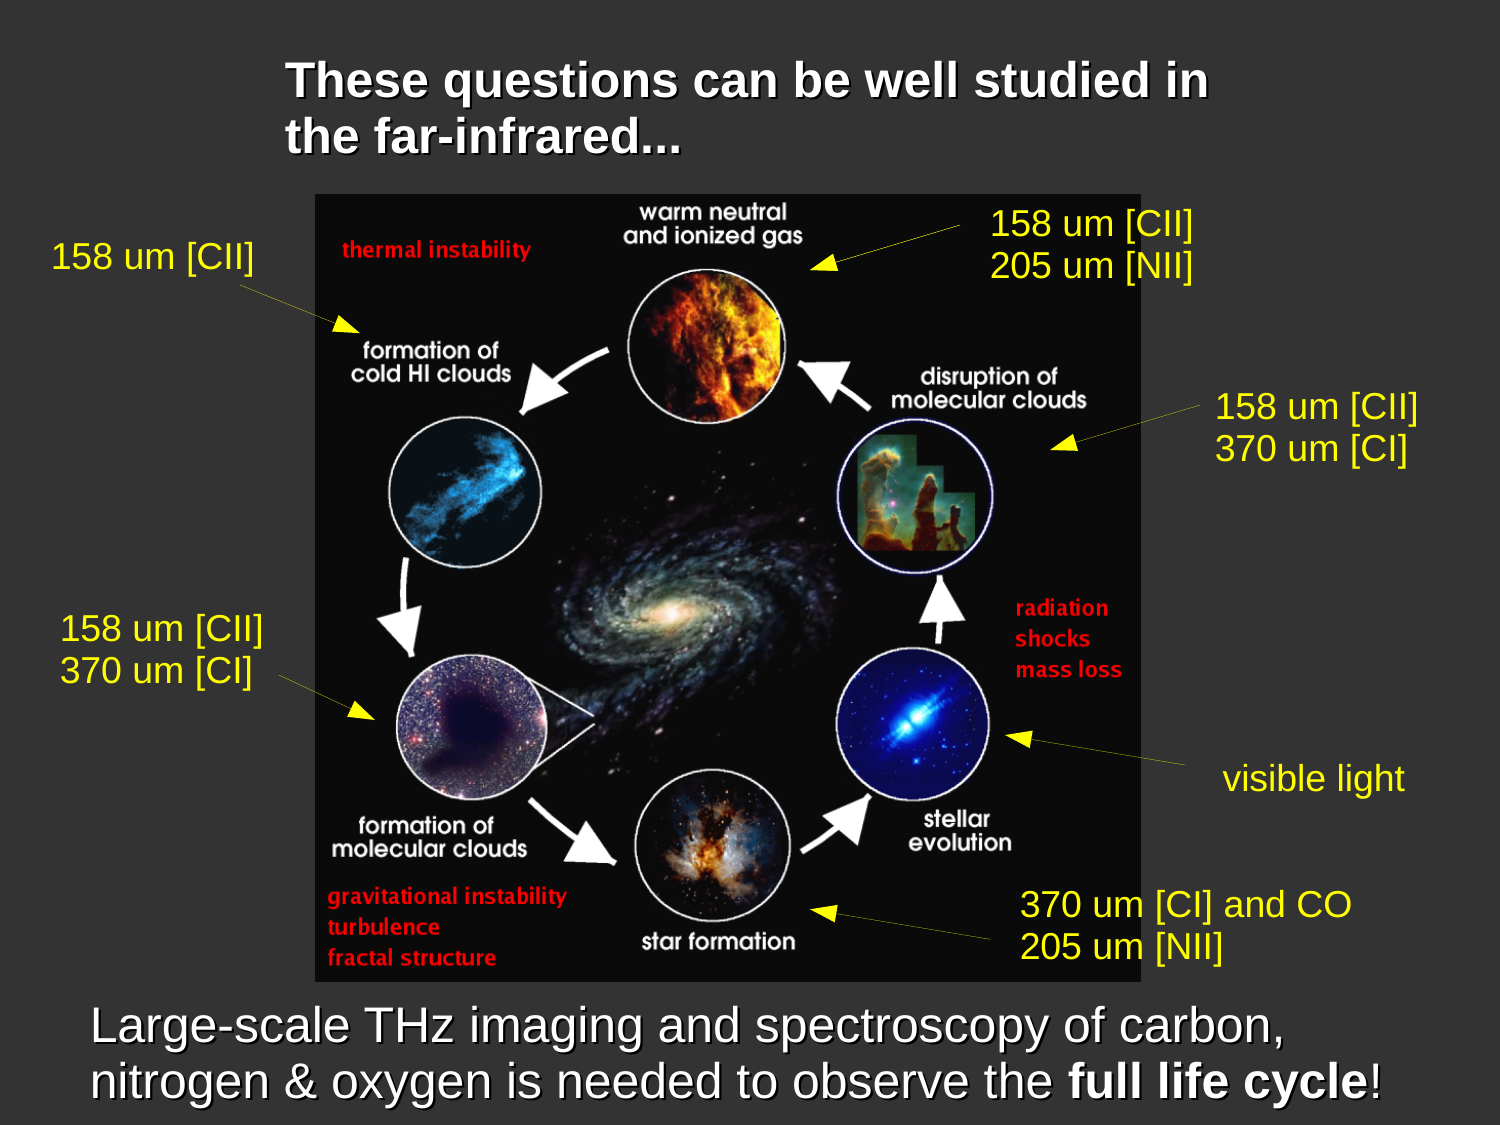

These questions can be well studied in the far-infrared...
158 um [CII]
205 um [NII]
158 um [CII]
158 um [CII]
370 um [CI]
158 um [CII]
370 um [CI]
visible light
370 um [CI] and CO
205 um [NII]
Large-scale THz imaging and spectroscopy of carbon, nitrogen & oxygen is needed to observe the full life cycle!